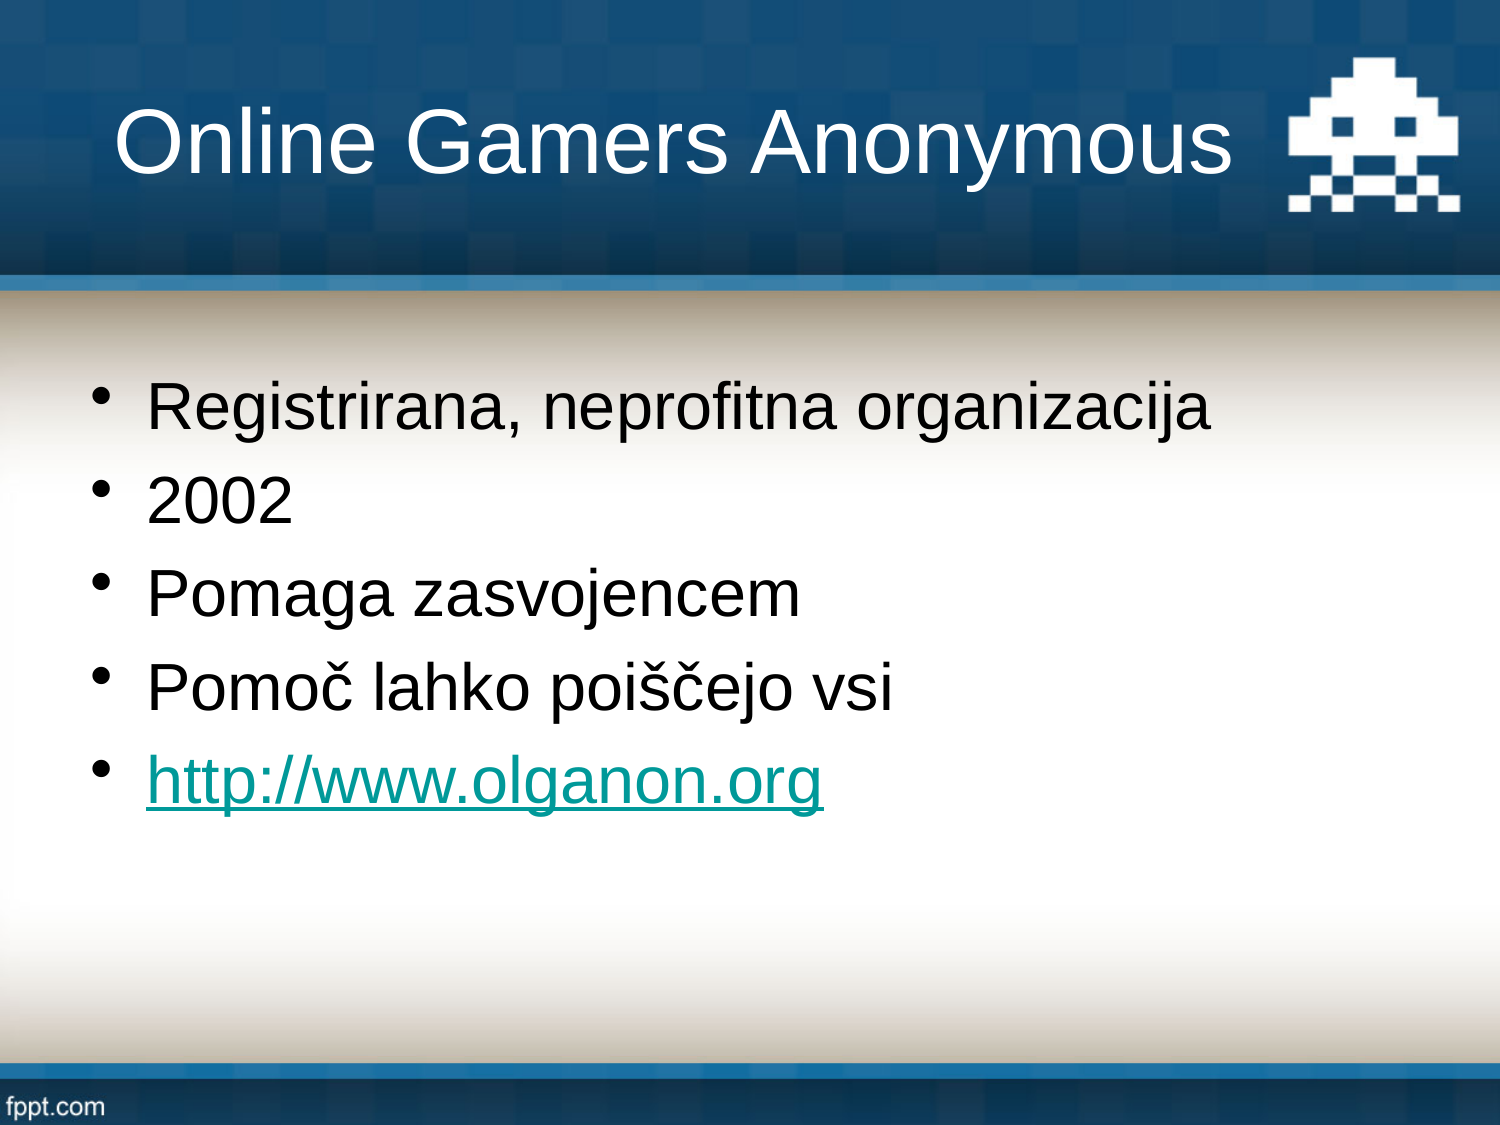

# Online Gamers Anonymous
Registrirana, neprofitna organizacija
2002
Pomaga zasvojencem
Pomoč lahko poiščejo vsi
http://www.olganon.org